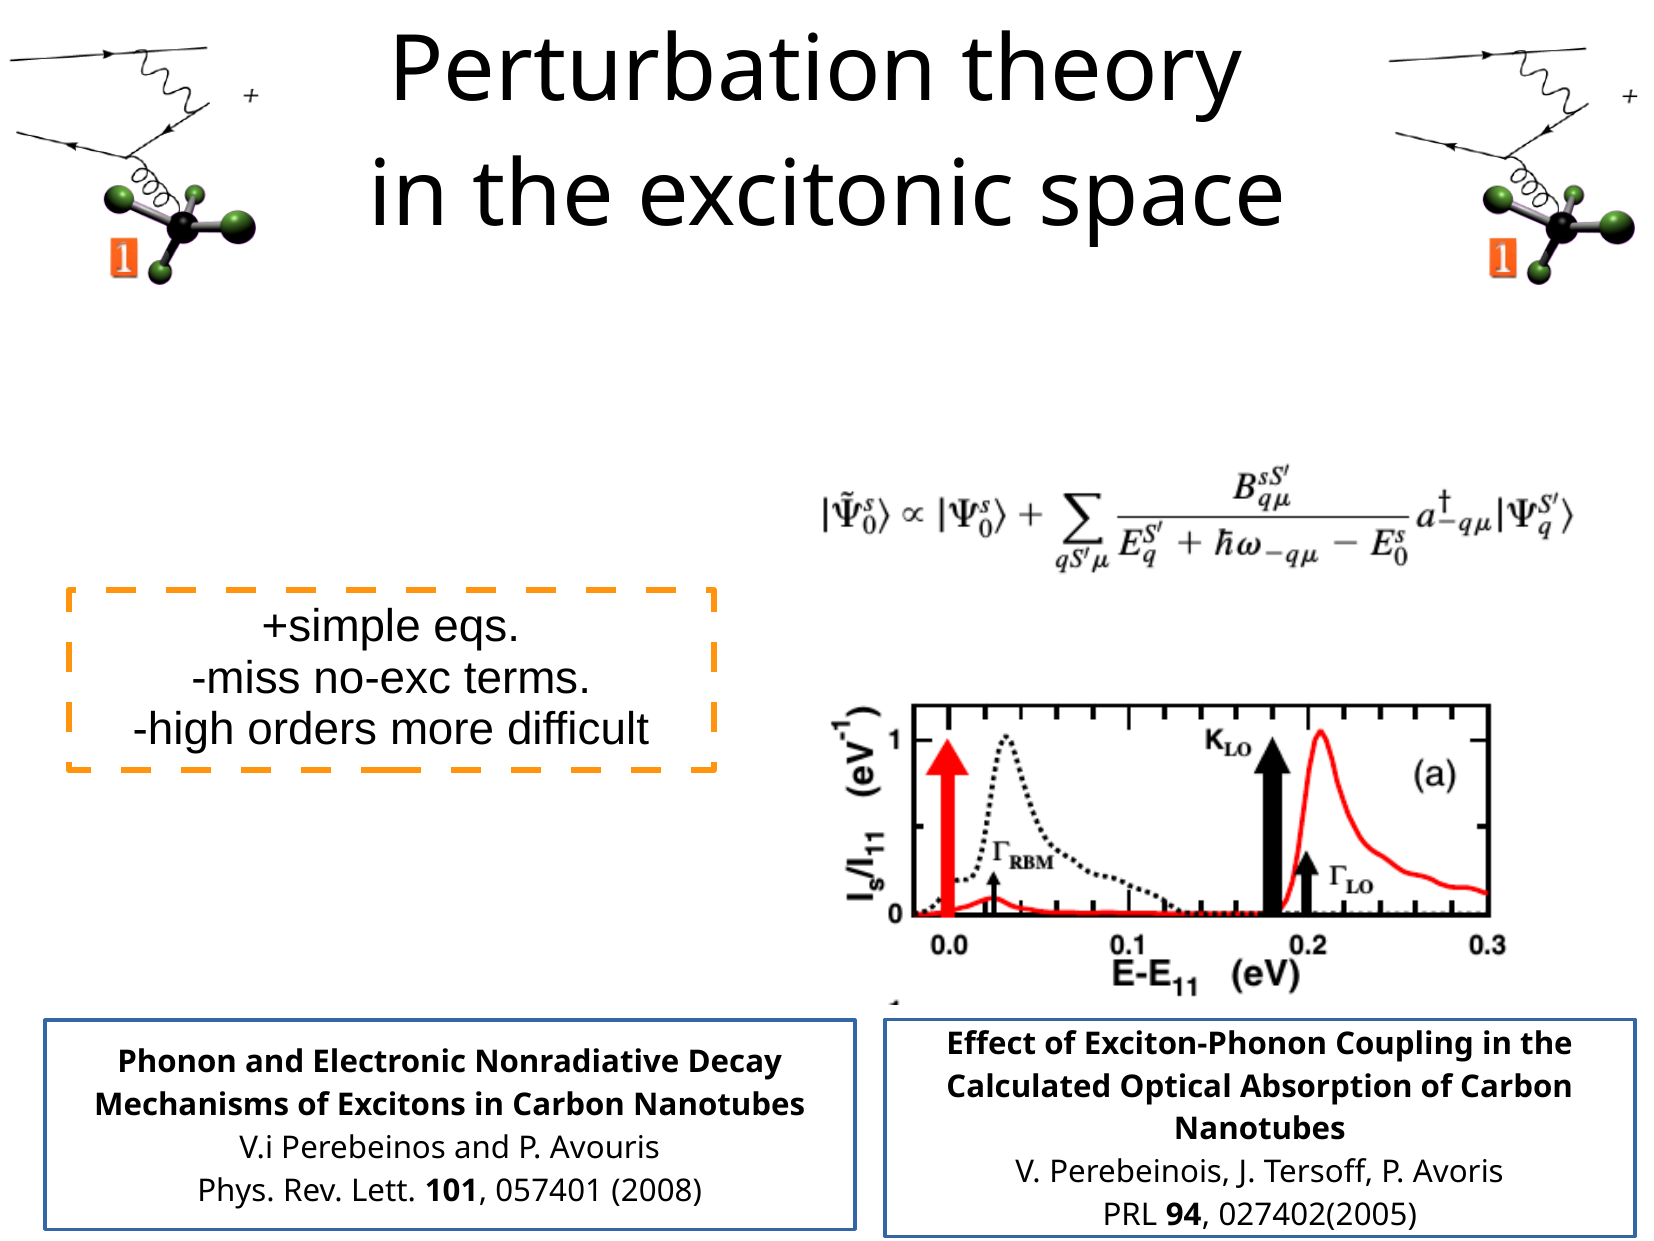

# Perturbation theory in the excitonic space
+simple eqs.
-miss no-exc terms.
-high orders more difficult
Effect of Exciton-Phonon Coupling in the Calculated Optical Absorption of Carbon Nanotubes
V. Perebeinois, J. Tersoff, P. Avoris
PRL 94, 027402(2005)
Phonon and Electronic Nonradiative Decay Mechanisms of Excitons in Carbon Nanotubes
V.i Perebeinos and P. Avouris
Phys. Rev. Lett. 101, 057401 (2008)